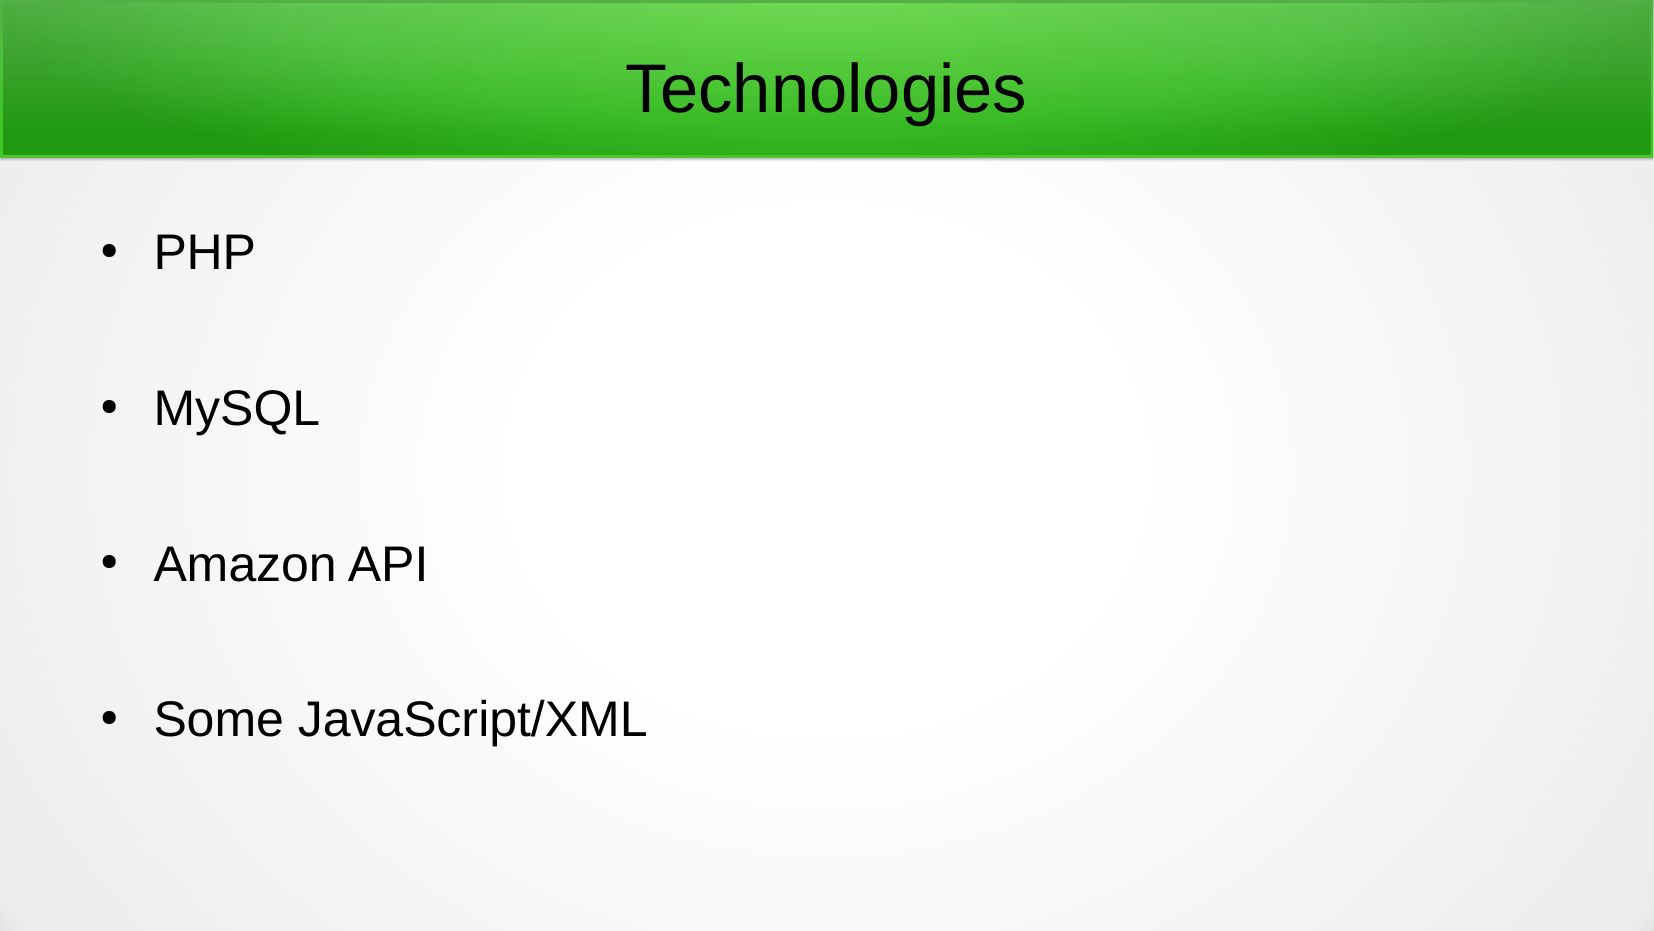

# Technologies
PHP
MySQL
Amazon API
Some JavaScript/XML